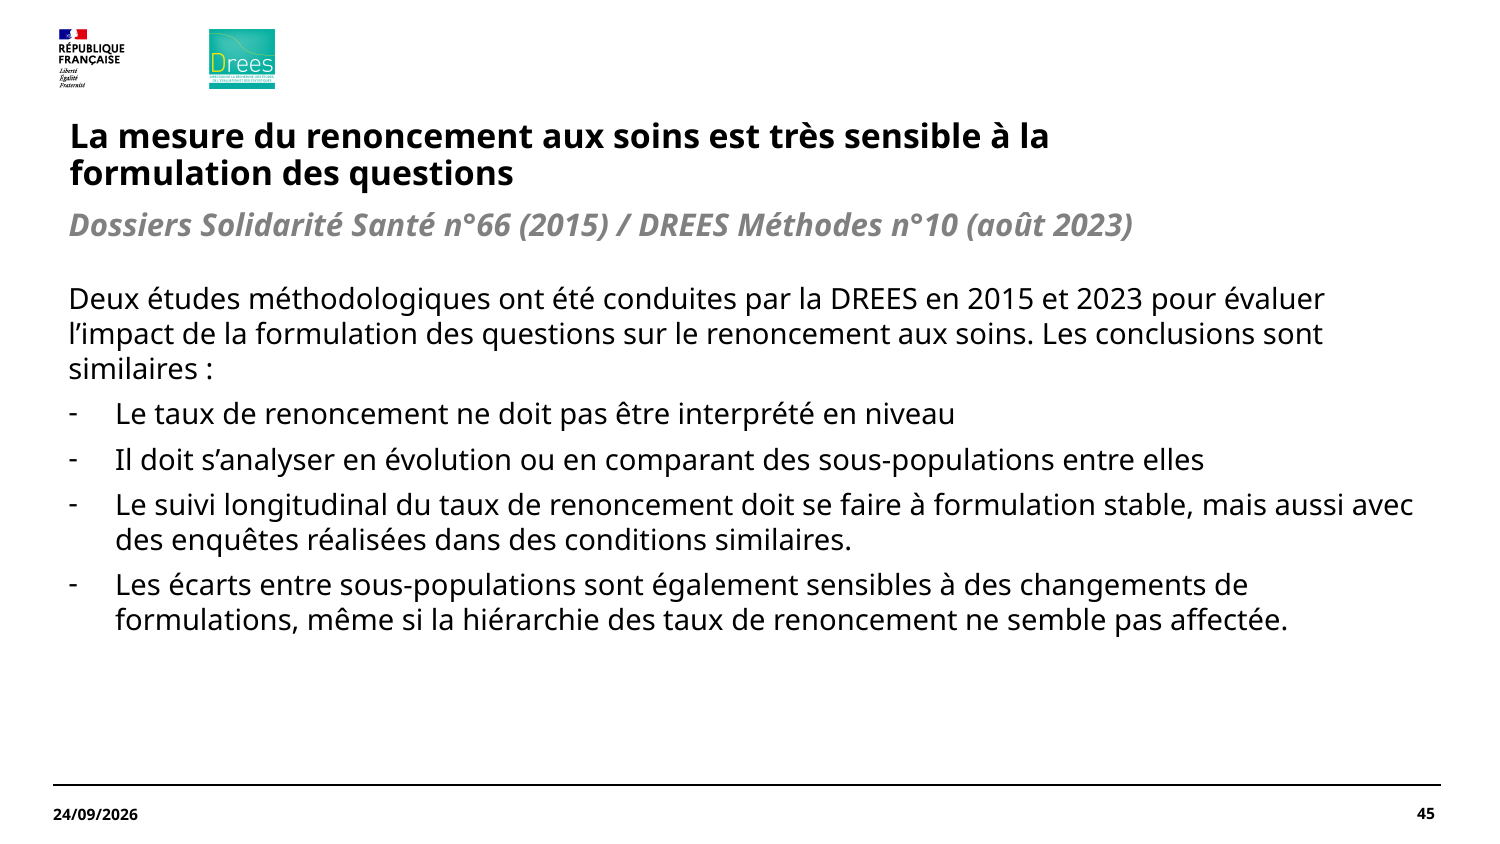

La mesure du renoncement aux soins est très sensible à la
formulation des questions
# Dossiers Solidarité Santé n°66 (2015) / DREES Méthodes n°10 (août 2023)
Deux études méthodologiques ont été conduites par la DREES en 2015 et 2023 pour évaluer l’impact de la formulation des questions sur le renoncement aux soins. Les conclusions sont similaires :
Le taux de renoncement ne doit pas être interprété en niveau
Il doit s’analyser en évolution ou en comparant des sous-populations entre elles
Le suivi longitudinal du taux de renoncement doit se faire à formulation stable, mais aussi avec des enquêtes réalisées dans des conditions similaires.
Les écarts entre sous-populations sont également sensibles à des changements de formulations, même si la hiérarchie des taux de renoncement ne semble pas affectée.
45